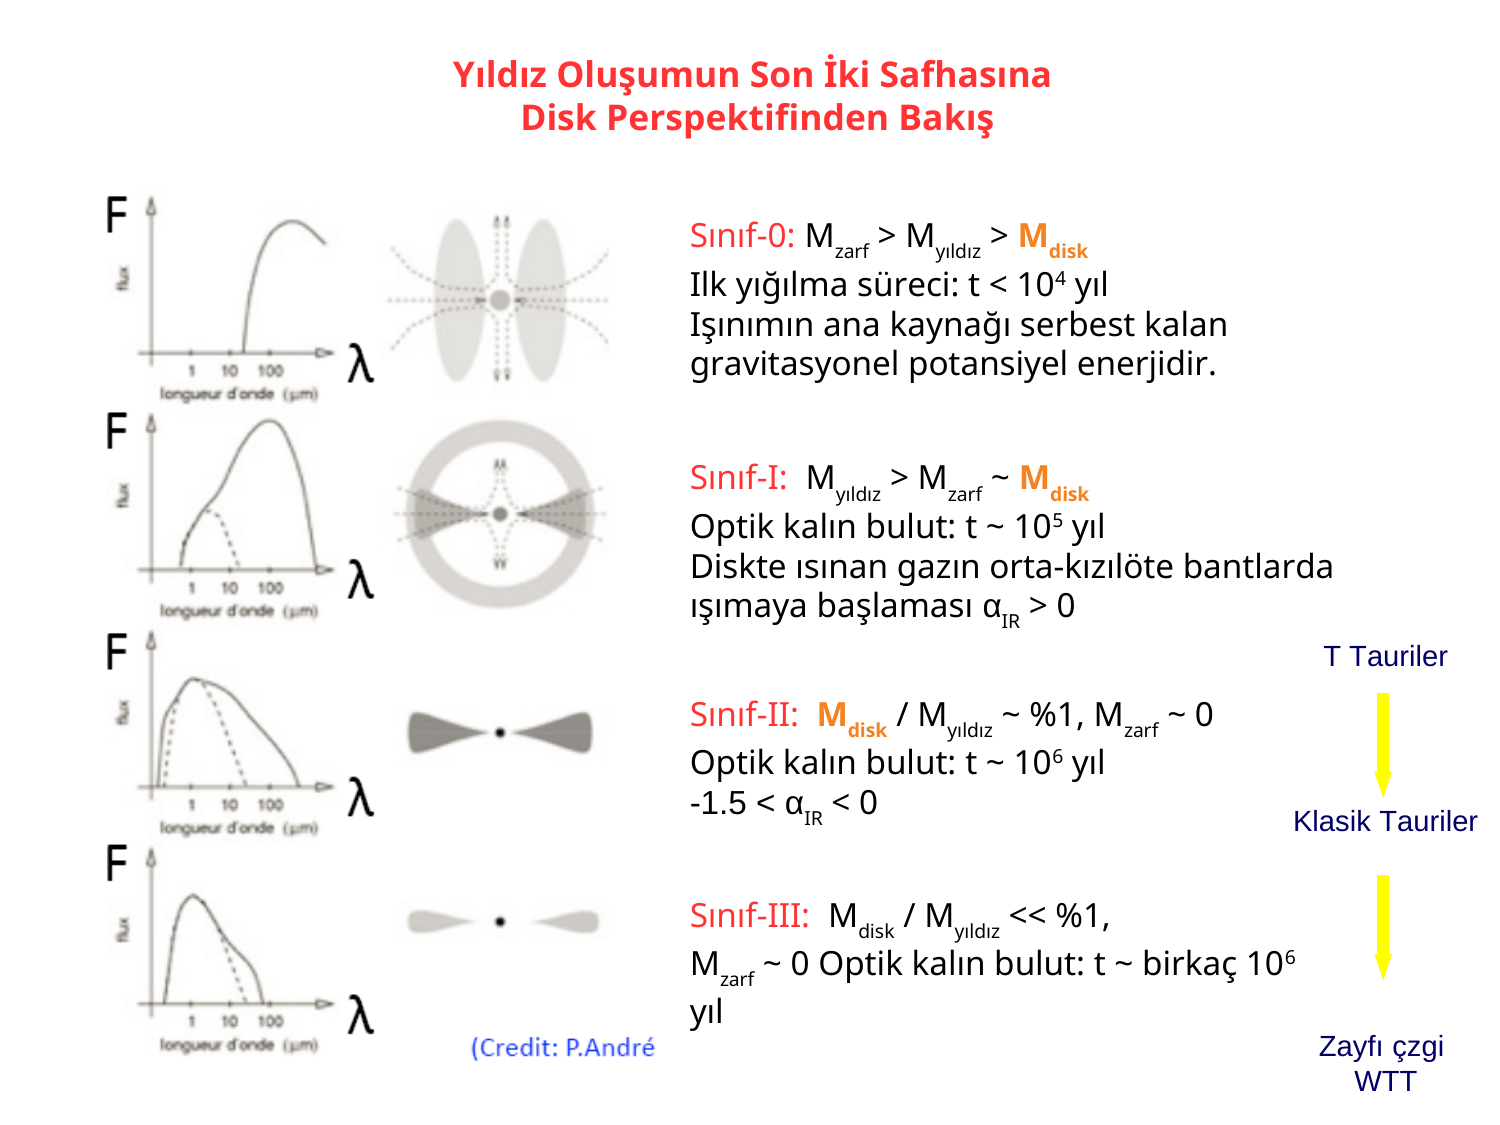

Yıldız Oluşumun Son İki Safhasına
Disk Perspektifinden Bakış
Sınıf-0: Mzarf > Myıldız > Mdisk
Ilk yığılma süreci: t < 104 yıl
Işınımın ana kaynağı serbest kalan gravitasyonel potansiyel enerjidir.
Sınıf-I: Myıldız > Mzarf ~ Mdisk
Optik kalın bulut: t ~ 105 yıl
Diskte ısınan gazın orta-kızılöte bantlarda ışımaya başlaması αIR > 0
T Tauriler
Sınıf-II: Mdisk / Myıldız ~ %1, Mzarf ~ 0
Optik kalın bulut: t ~ 106 yıl
-1.5 < αIR < 0
Klasik Tauriler
Sınıf-III: Mdisk / Myıldız << %1,
Mzarf ~ 0 Optik kalın bulut: t ~ birkaç 106 yıl
Zayfı çzgi
WTT